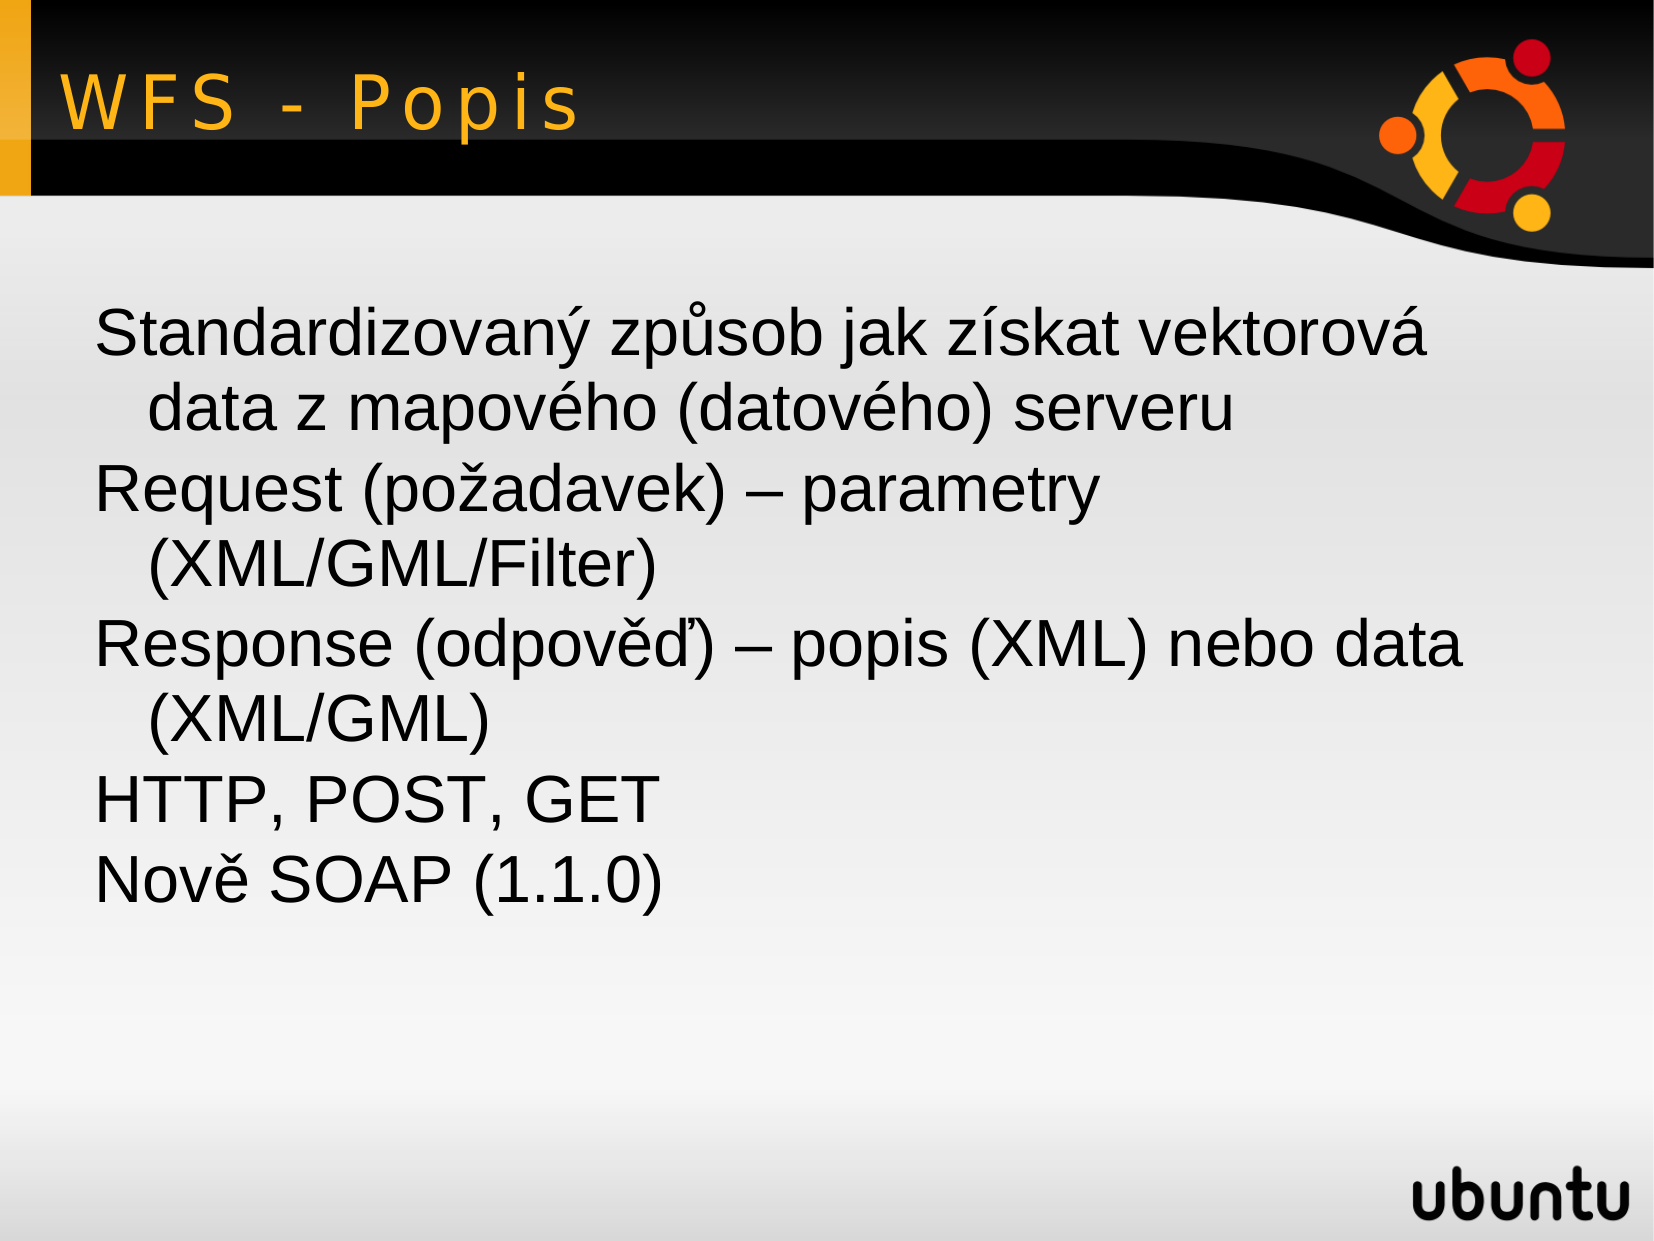

# WFS - Popis
Standardizovaný způsob jak získat vektorová data z mapového (datového) serveru
Request (požadavek) – parametry (XML/GML/Filter)
Response (odpověď) – popis (XML) nebo data (XML/GML)
HTTP, POST, GET
Nově SOAP (1.1.0)